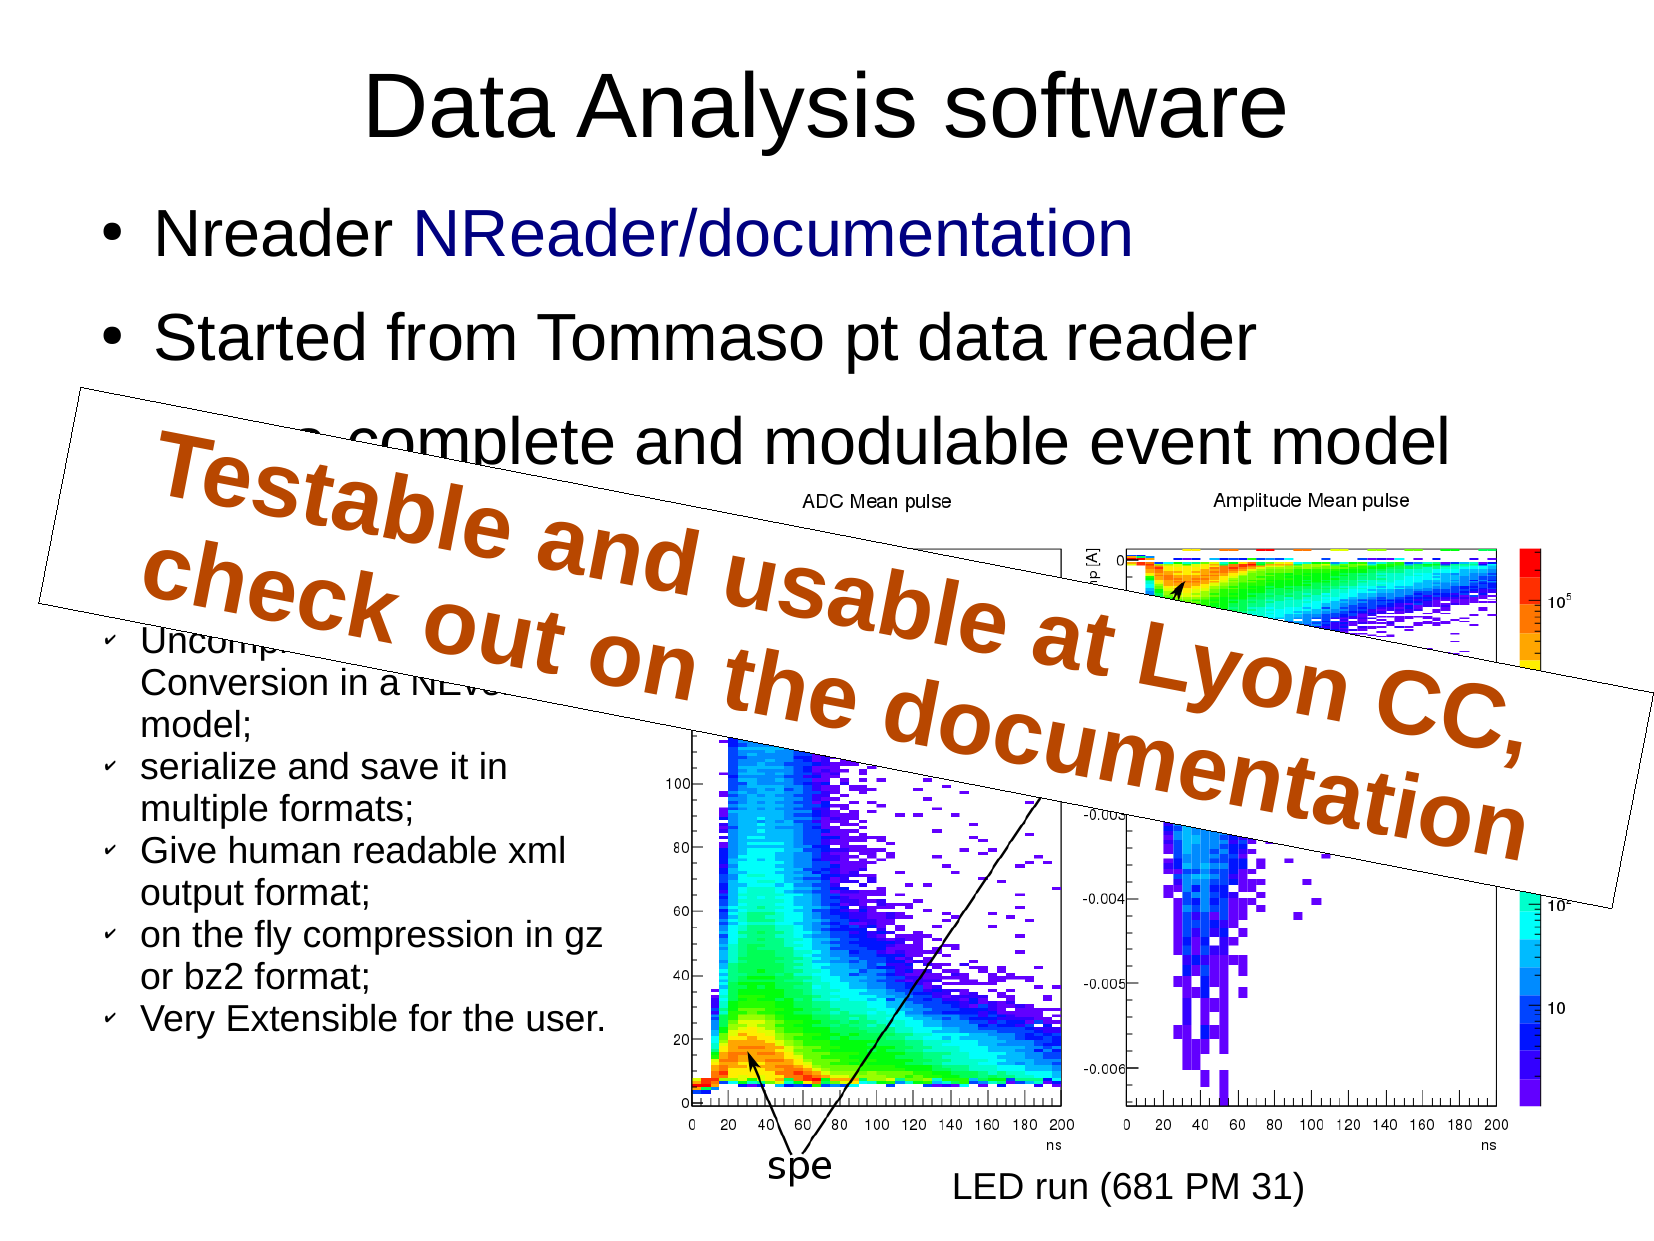

# Data Analysis software
Nreader NReader/documentation
Started from Tommaso pt data reader
Has a complete and modulable event model
Features :
Read a PTFile and store it;
Uncompress the channels. Conversion in a NEvent object model;
serialize and save it in multiple formats;
Give human readable xml output format;
on the fly compression in gz or bz2 format;
Very Extensible for the user.
Testable and usable at Lyon CC,
check out on the documentation
LED run (681 PM 31)